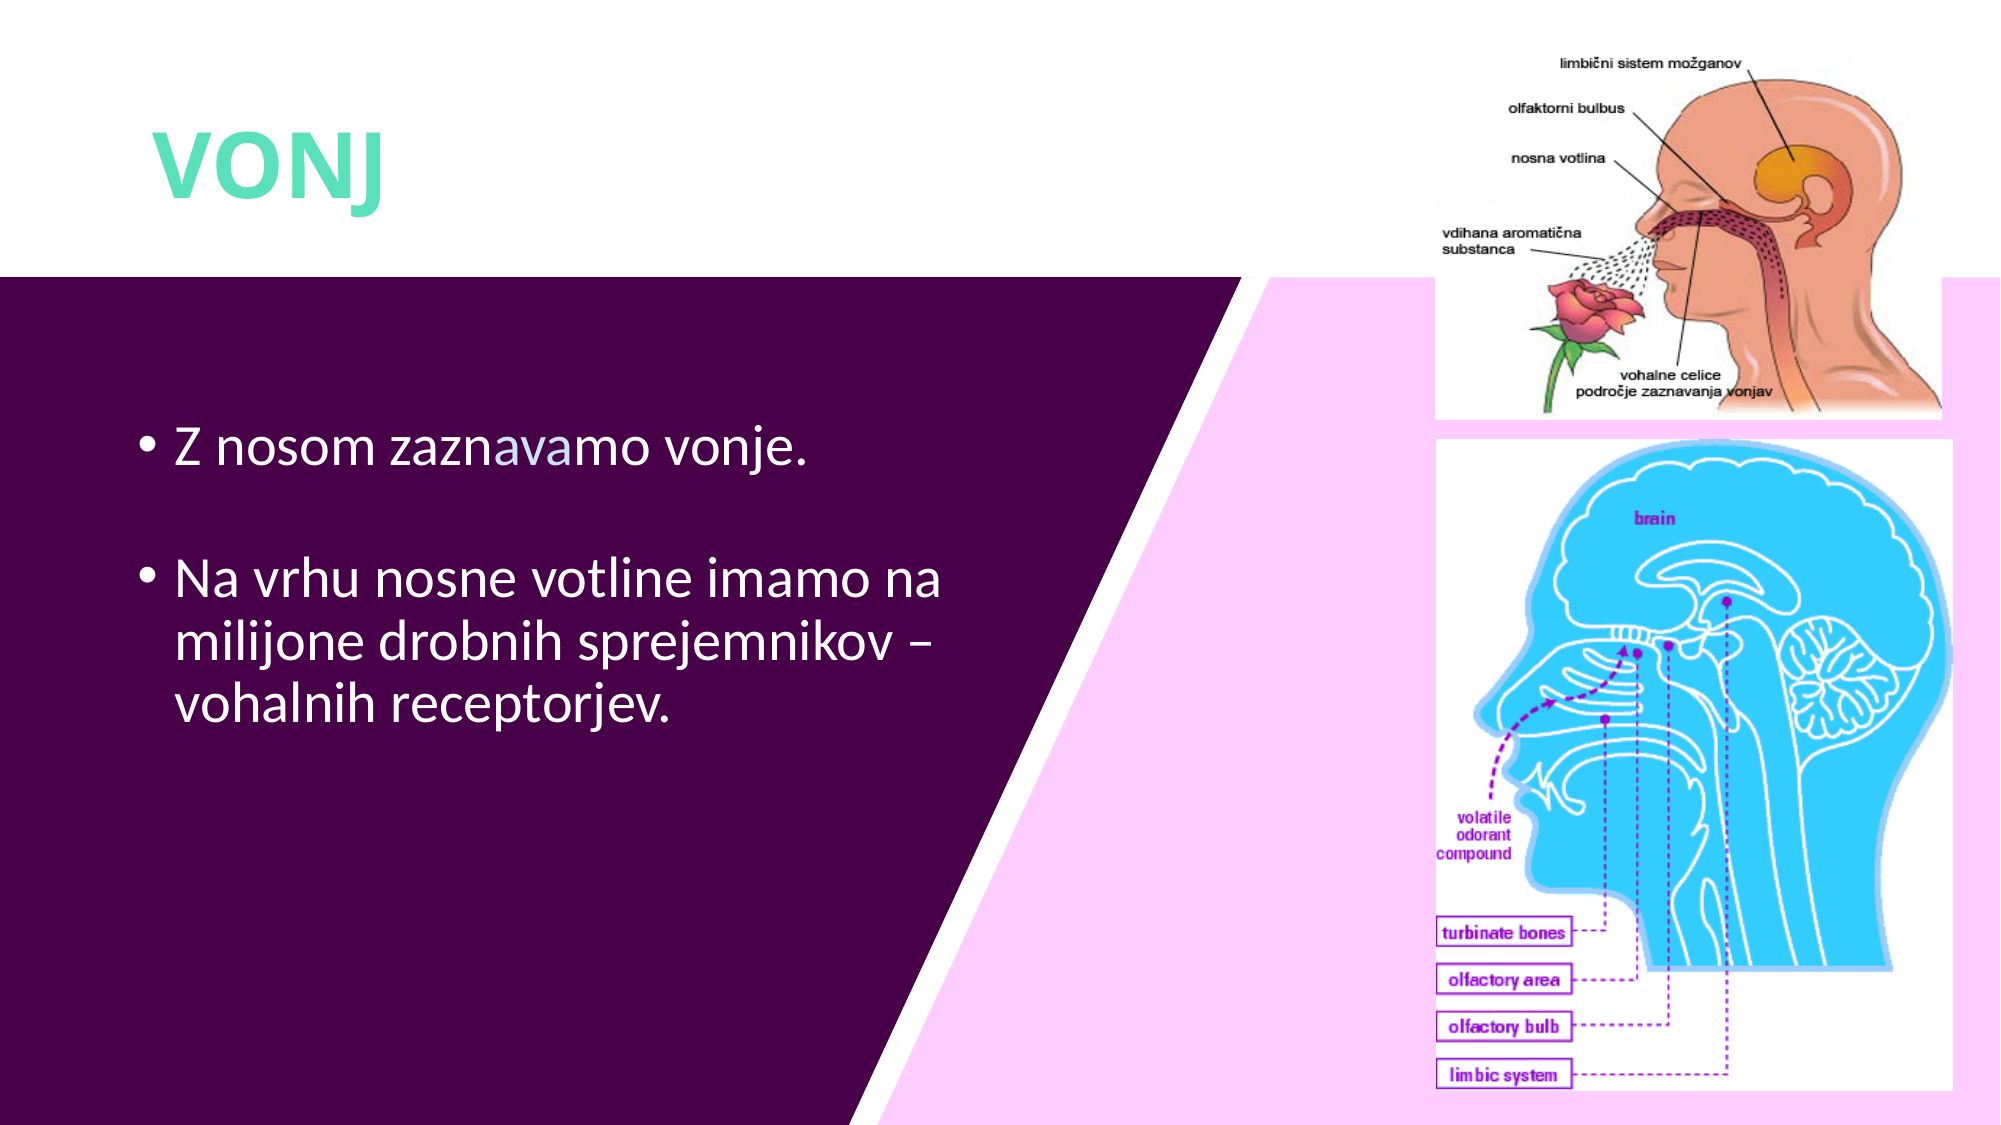

# VONJ
Z nosom zaznavamo vonje.
Na vrhu nosne votline imamo na milijone drobnih sprejemnikov – vohalnih receptorjev.